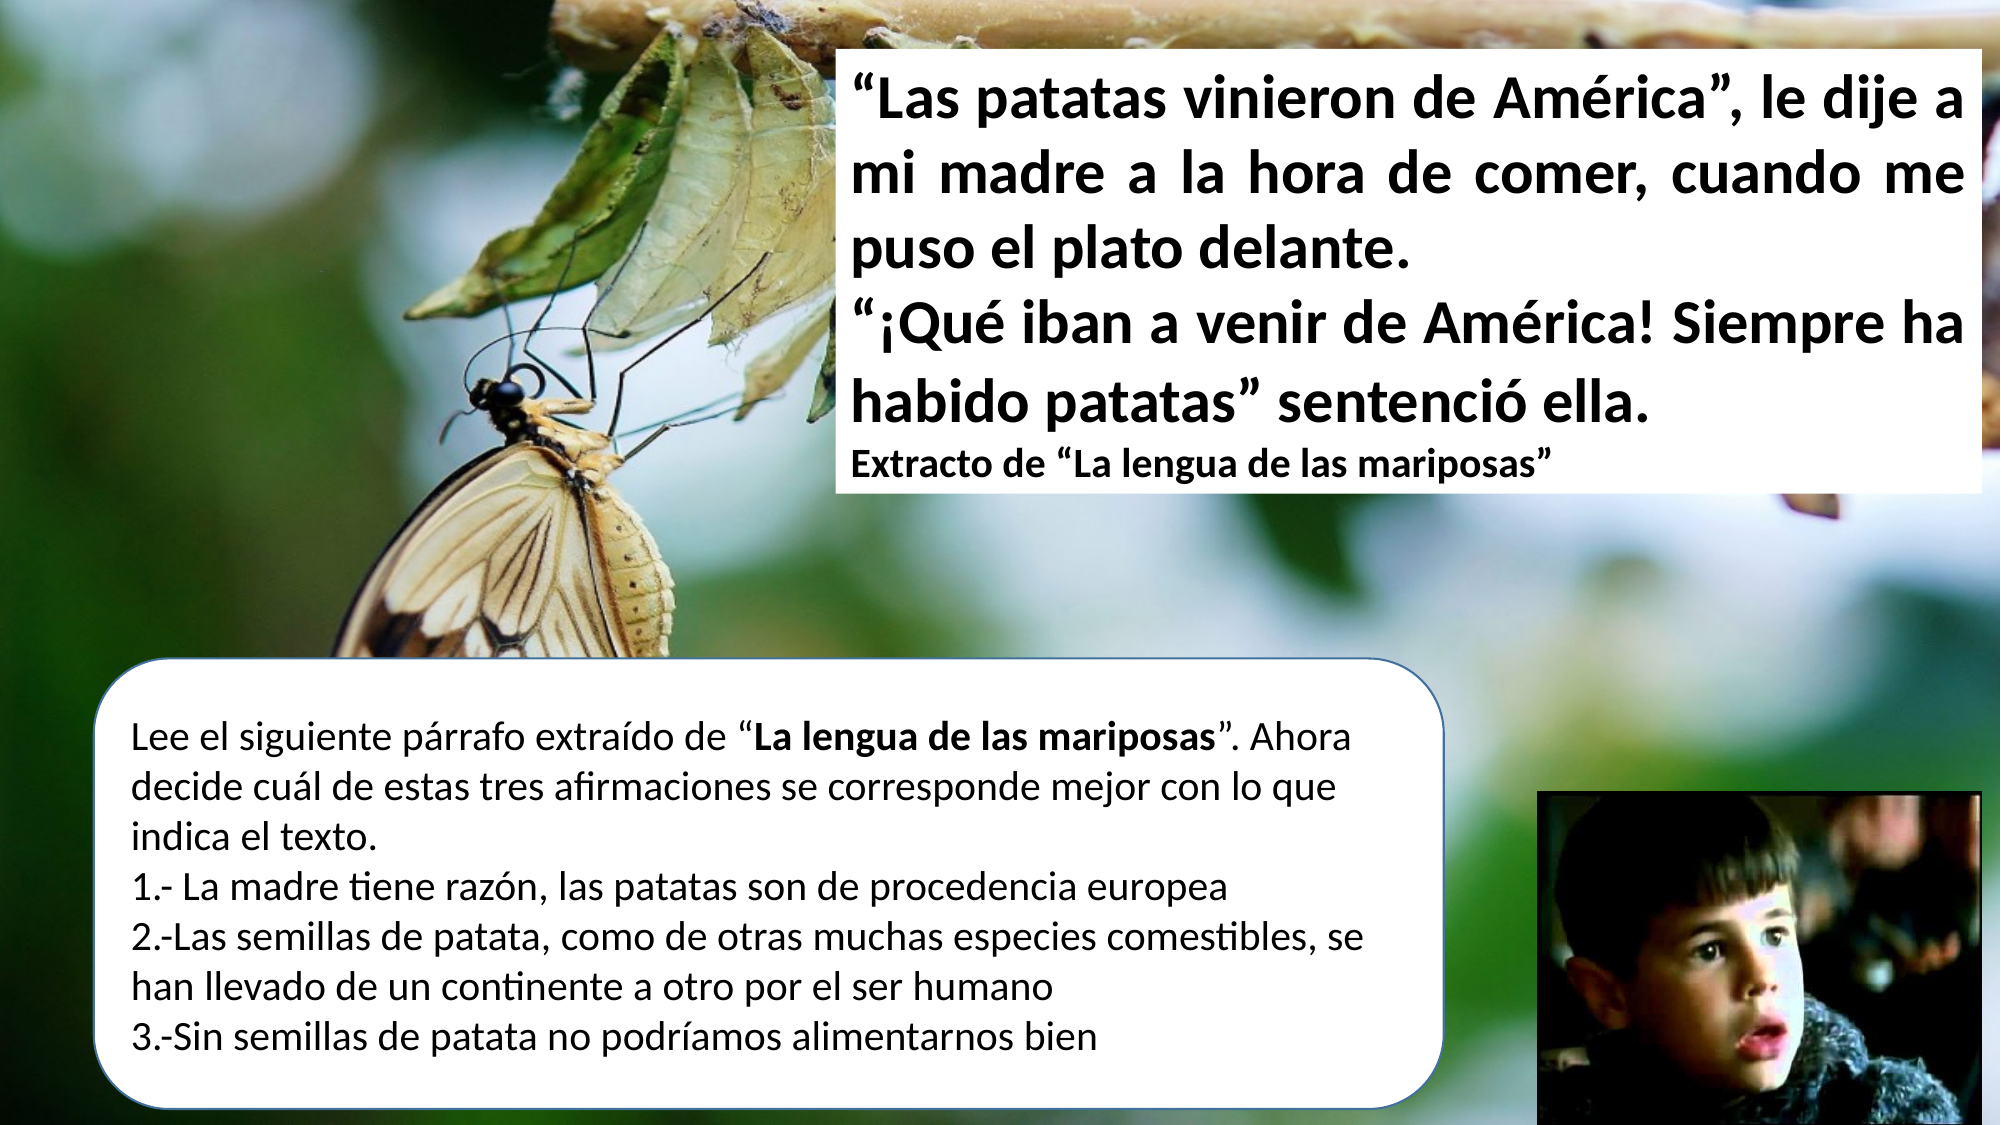

“Las patatas vinieron de América”, le dije a mi madre a la hora de comer, cuando me puso el plato delante.
“¡Qué iban a venir de América! Siempre ha habido patatas” sentenció ella.
Extracto de “La lengua de las mariposas”
Lee el siguiente párrafo extraído de “La lengua de las mariposas”. Ahora decide cuál de estas tres afirmaciones se corresponde mejor con lo que indica el texto.
1.- La madre tiene razón, las patatas son de procedencia europea
2.-Las semillas de patata, como de otras muchas especies comestibles, se han llevado de un continente a otro por el ser humano
3.-Sin semillas de patata no podríamos alimentarnos bien